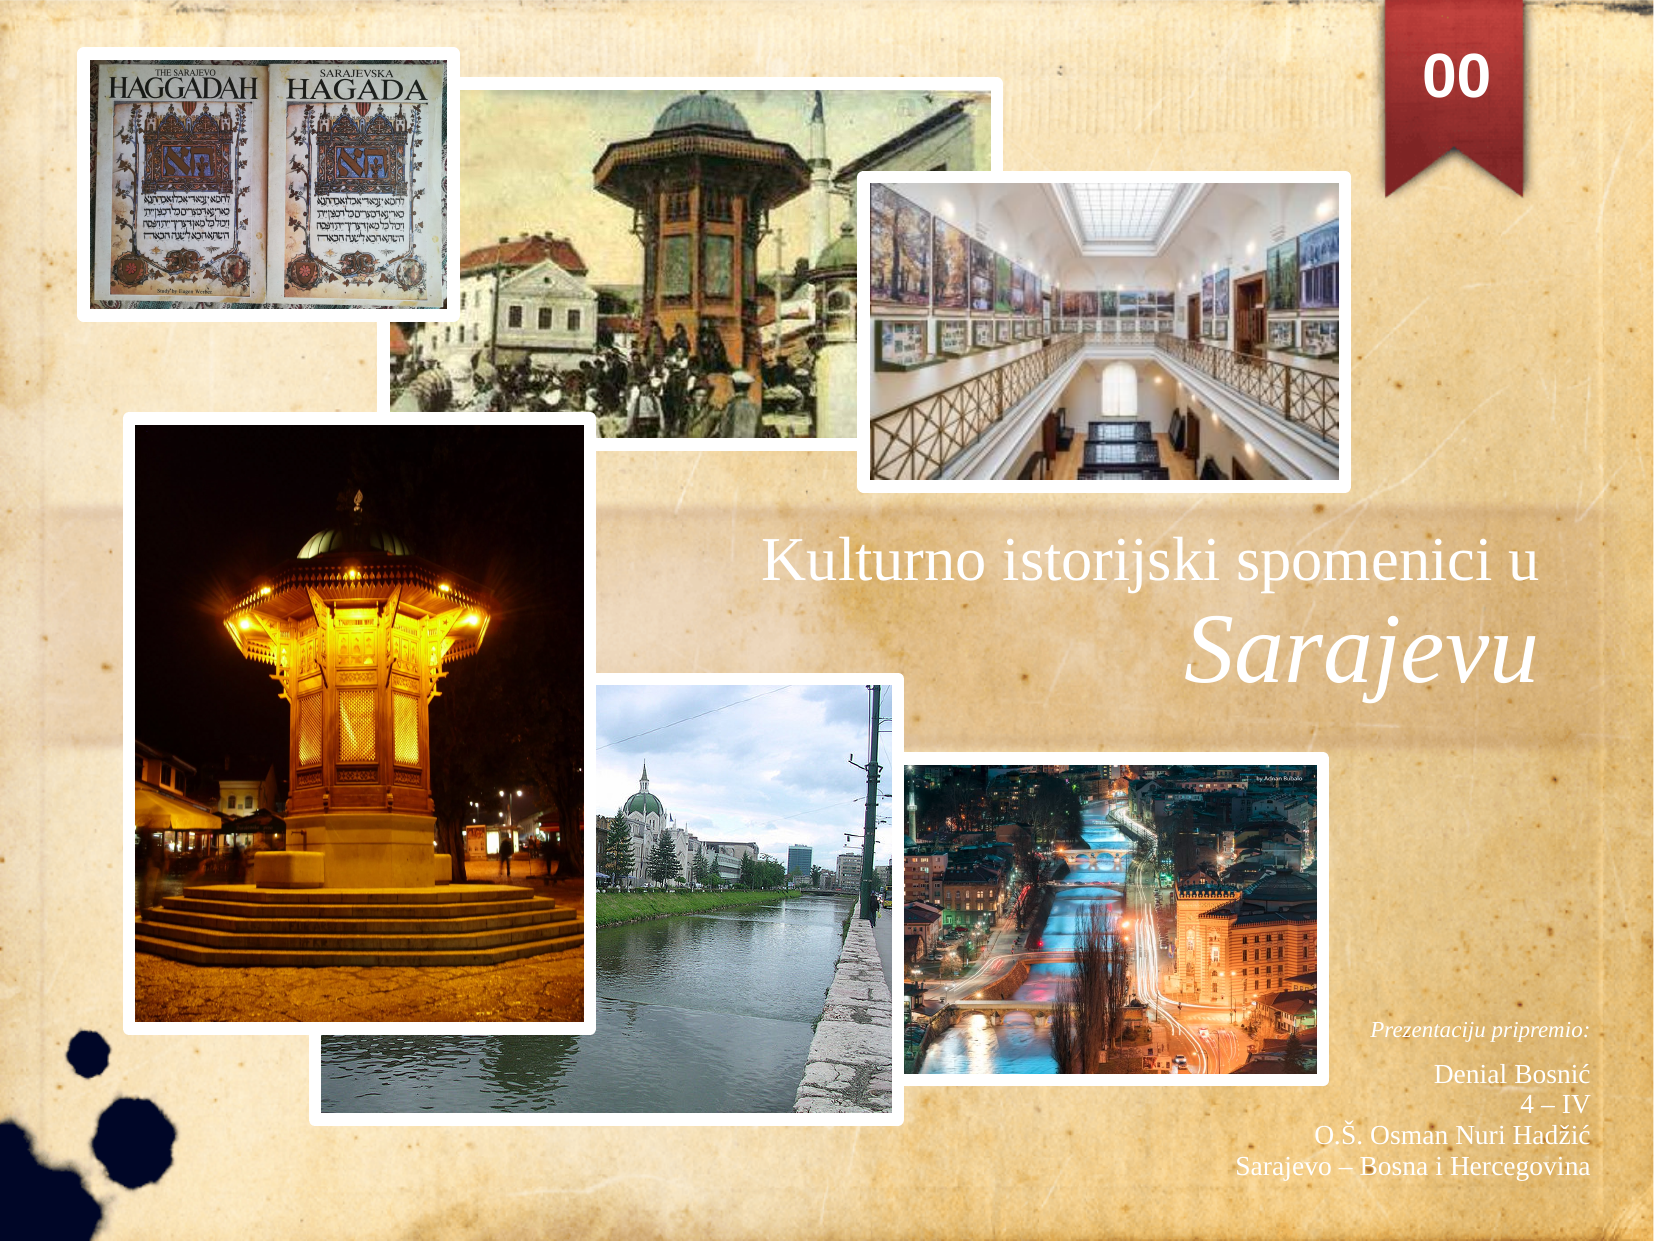

00
# Kulturno istorijski spomenici u Sarajevu
Prezentaciju pripremio:
Denial Bosnić
4 – IV
O.Š. Osman Nuri Hadžić
Sarajevo – Bosna i Hercegovina